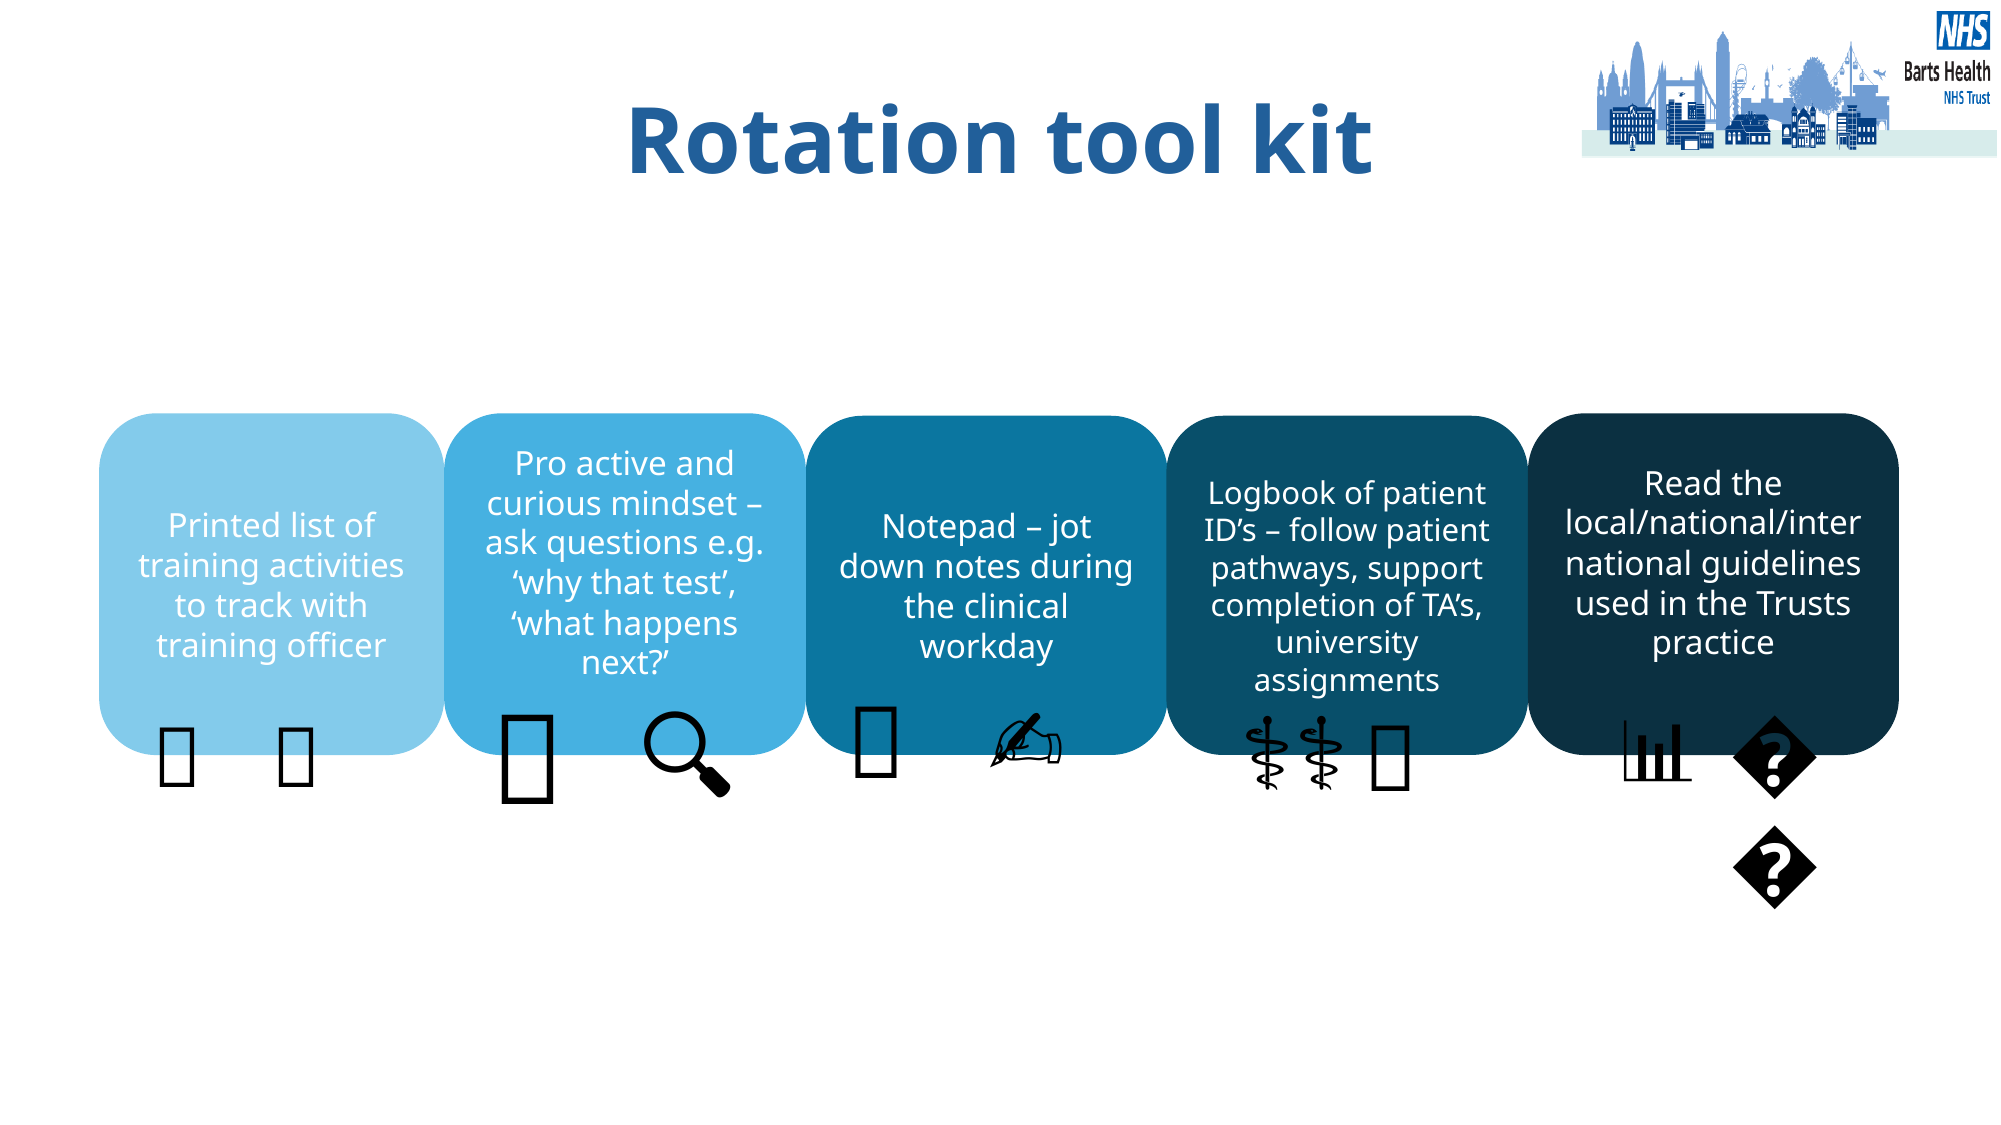

# Rotation tool kit
Printed list of training activities to track with training officer
Pro active and curious mindset – ask questions e.g. ‘why that test’, ‘what happens next?’
Read the local/national/international guidelines used in the Trusts practice
Notepad – jot down notes during the clinical workday
Logbook of patient ID’s – follow patient pathways, support completion of TA’s, university assignments
📖
🧠
✍️
🧑‍⚕️
📋
🔍
📊
📕
📝
📅